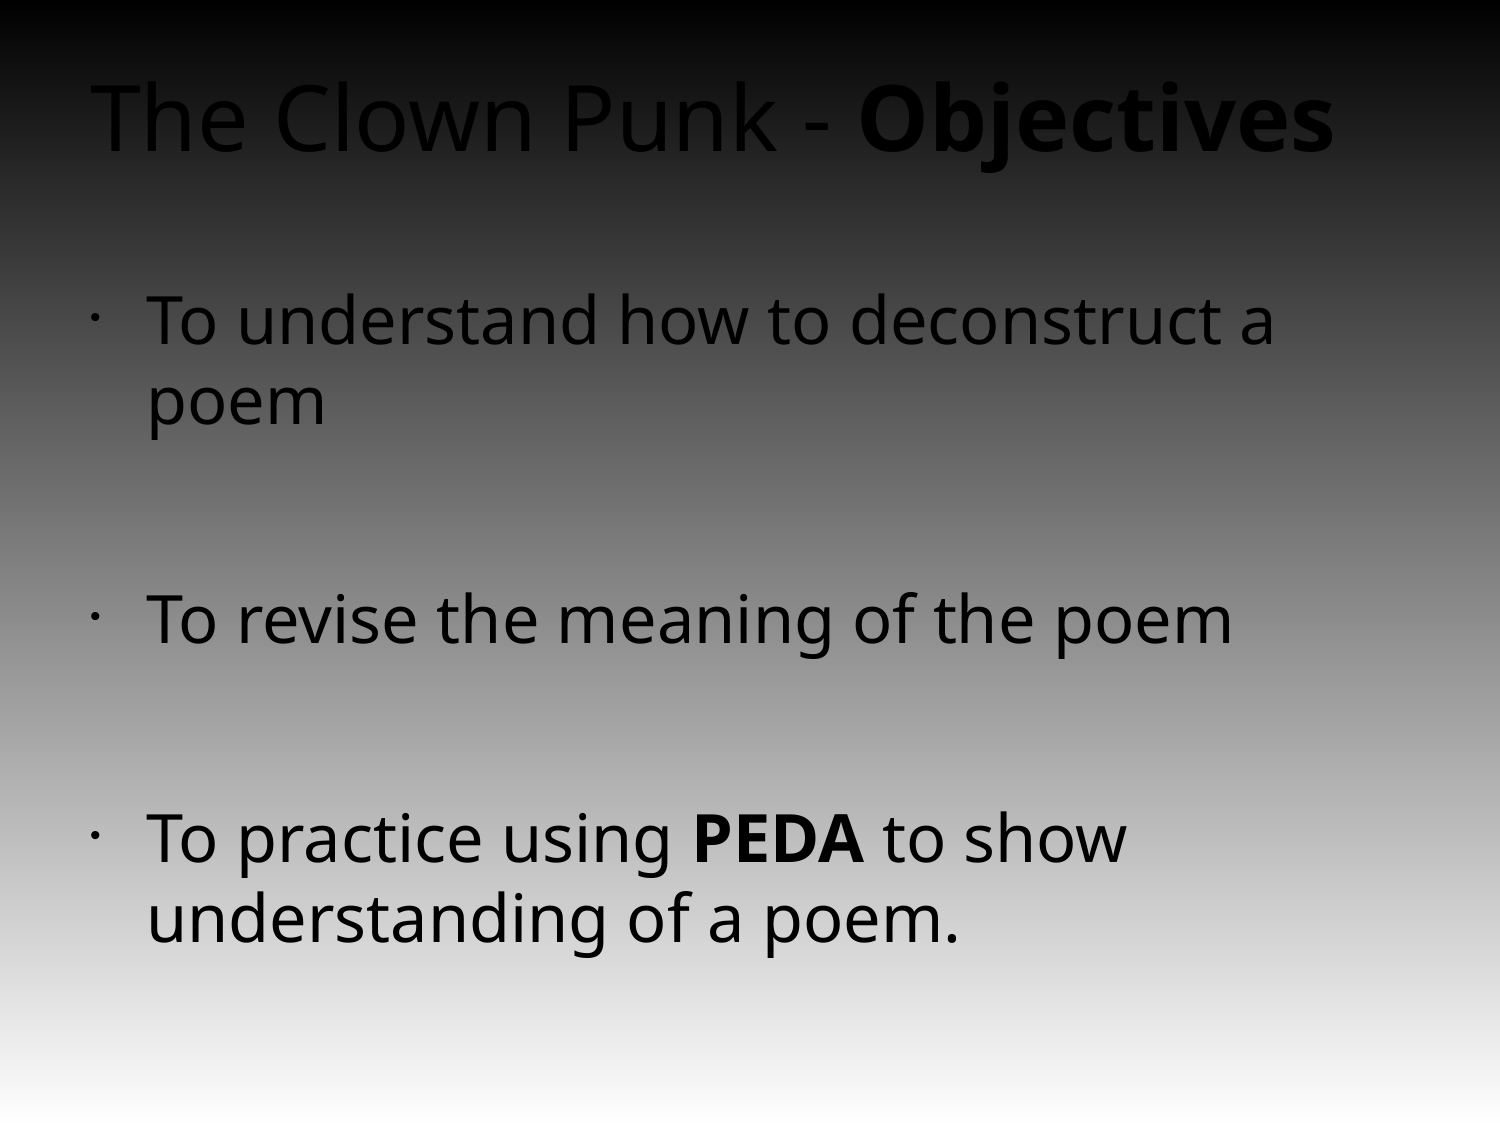

# The Clown Punk - Objectives
To understand how to deconstruct a poem
To revise the meaning of the poem
To practice using PEDA to show understanding of a poem.